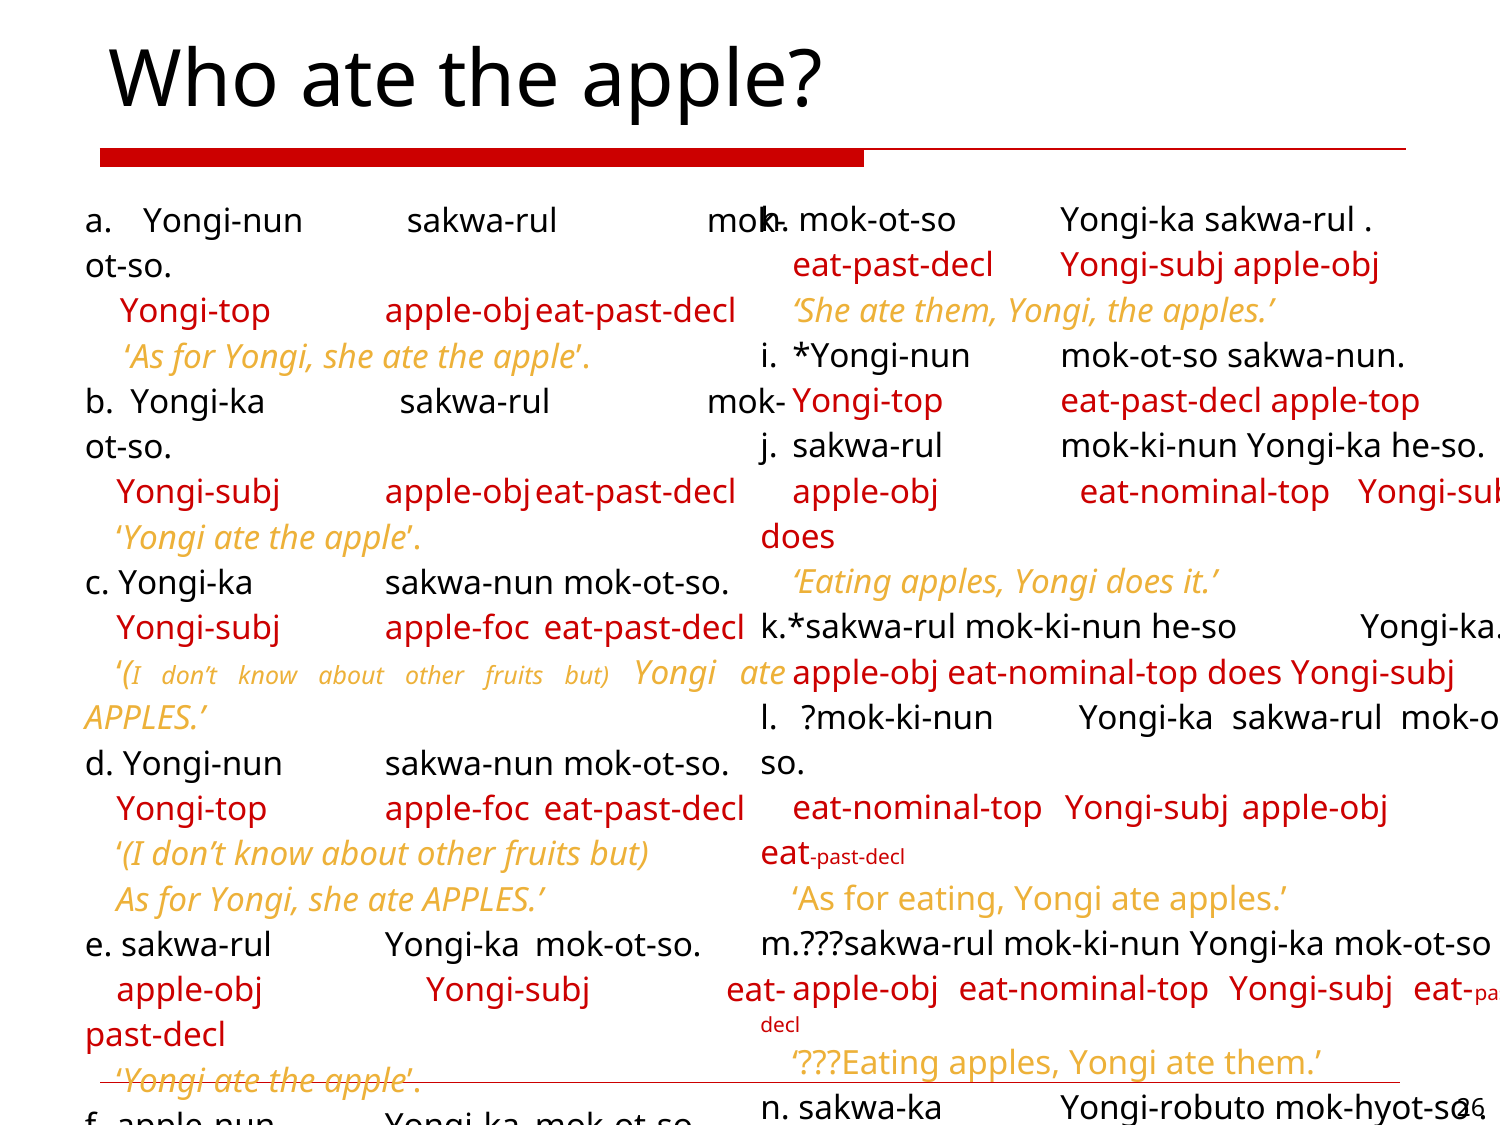

# Who ate the apple?
h. mok-ot-so 	Yongi-ka sakwa-rul .
	eat-past-decl 	Yongi-subj apple-obj
	‘She ate them, Yongi, the apples.’
i. 	*Yongi-nun 	mok-ot-so sakwa-nun.
	Yongi-top 	eat-past-decl apple-top
j. 	sakwa-rul 	mok-ki-nun Yongi-ka he-so.
	apple-obj 	eat-nominal-top Yongi-subj does
	‘Eating apples, Yongi does it.’
k.*sakwa-rul mok-ki-nun he-so 	Yongi-ka.
	apple-obj eat-nominal-top does Yongi-subj
l. 	?mok-ki-nun 	Yongi-ka sakwa-rul mok-ot-so.
	eat-nominal-top 	Yongi-subj apple-obj 	eat-past-decl
	‘As for eating, Yongi ate apples.’
m.???sakwa-rul mok-ki-nun Yongi-ka mok-ot-so
	apple-obj eat-nominal-top Yongi-subj eat-past-decl
	‘???Eating apples, Yongi ate them.’
n. sakwa-ka 	Yongi-robuto mok-hyot-so .
	apple-subj 	Yongi-instr(by) eat-pass/past-decl
	‘Apples were eaten by Yongi.’
o. Yongi	sakwa mok-ot-so.
	Yongi	apple eat-past-decl
	‘Yongi ate the apple’.
a. Yongi-nun	sakwa-rul	mok-ot-so.
 Yongi-top	apple-obj	eat-past-decl
	 ‘As for Yongi, she ate the apple’.
b. Yongi-ka 	sakwa-rul 	mok-ot-so.
	Yongi-subj	apple-obj	eat-past-decl
	‘Yongi ate the apple’.
c. Yongi-ka	sakwa-nun mok-ot-so.
	Yongi-subj	apple-foc	 eat-past-decl
	‘(I don’t know about other fruits but) Yongi ate APPLES.’
d. Yongi-nun	sakwa-nun mok-ot-so.
	Yongi-top	apple-foc	 eat-past-decl
	‘(I don’t know about other fruits but)
	As for Yongi, she ate APPLES.’
e. sakwa-rul 	Yongi-ka	mok-ot-so.
	apple-obj 	Yongi-subj	eat-past-decl
	‘Yongi ate the apple’.
f. 	apple-nun 	Yongi-ka	mok-ot-so.
	apple-top 	Yongi-subj	eat-past-decl
	‘As for the apples, Yongi ate them
g. sakwa-rul 	mok-ot-so Yongi-ka.
	apple-obj 	eat-past-decl Yongi-subj
	‘She ate the apples, Yongi.’
26